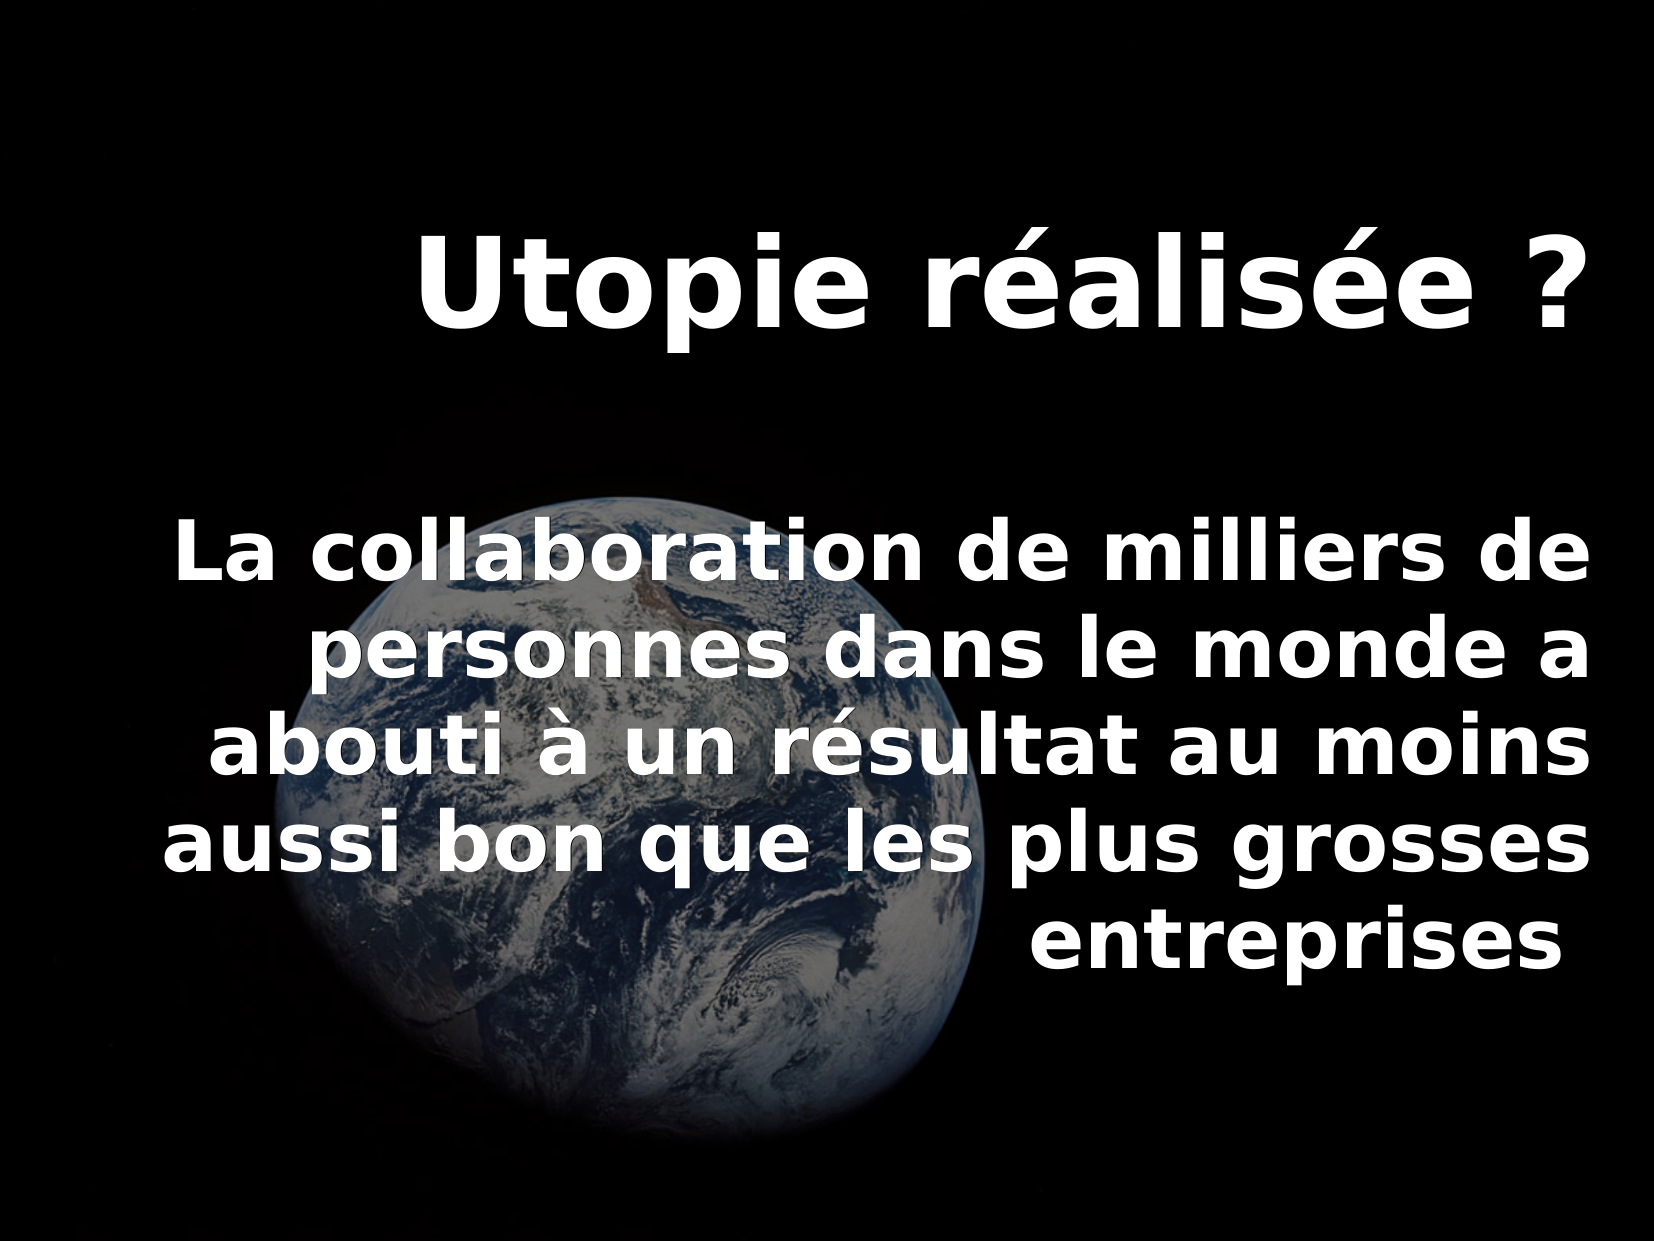

Utopie réalisée ?
La collaboration de milliers de personnes dans le monde a abouti à un résultat au moins aussi bon que les plus grosses entreprises